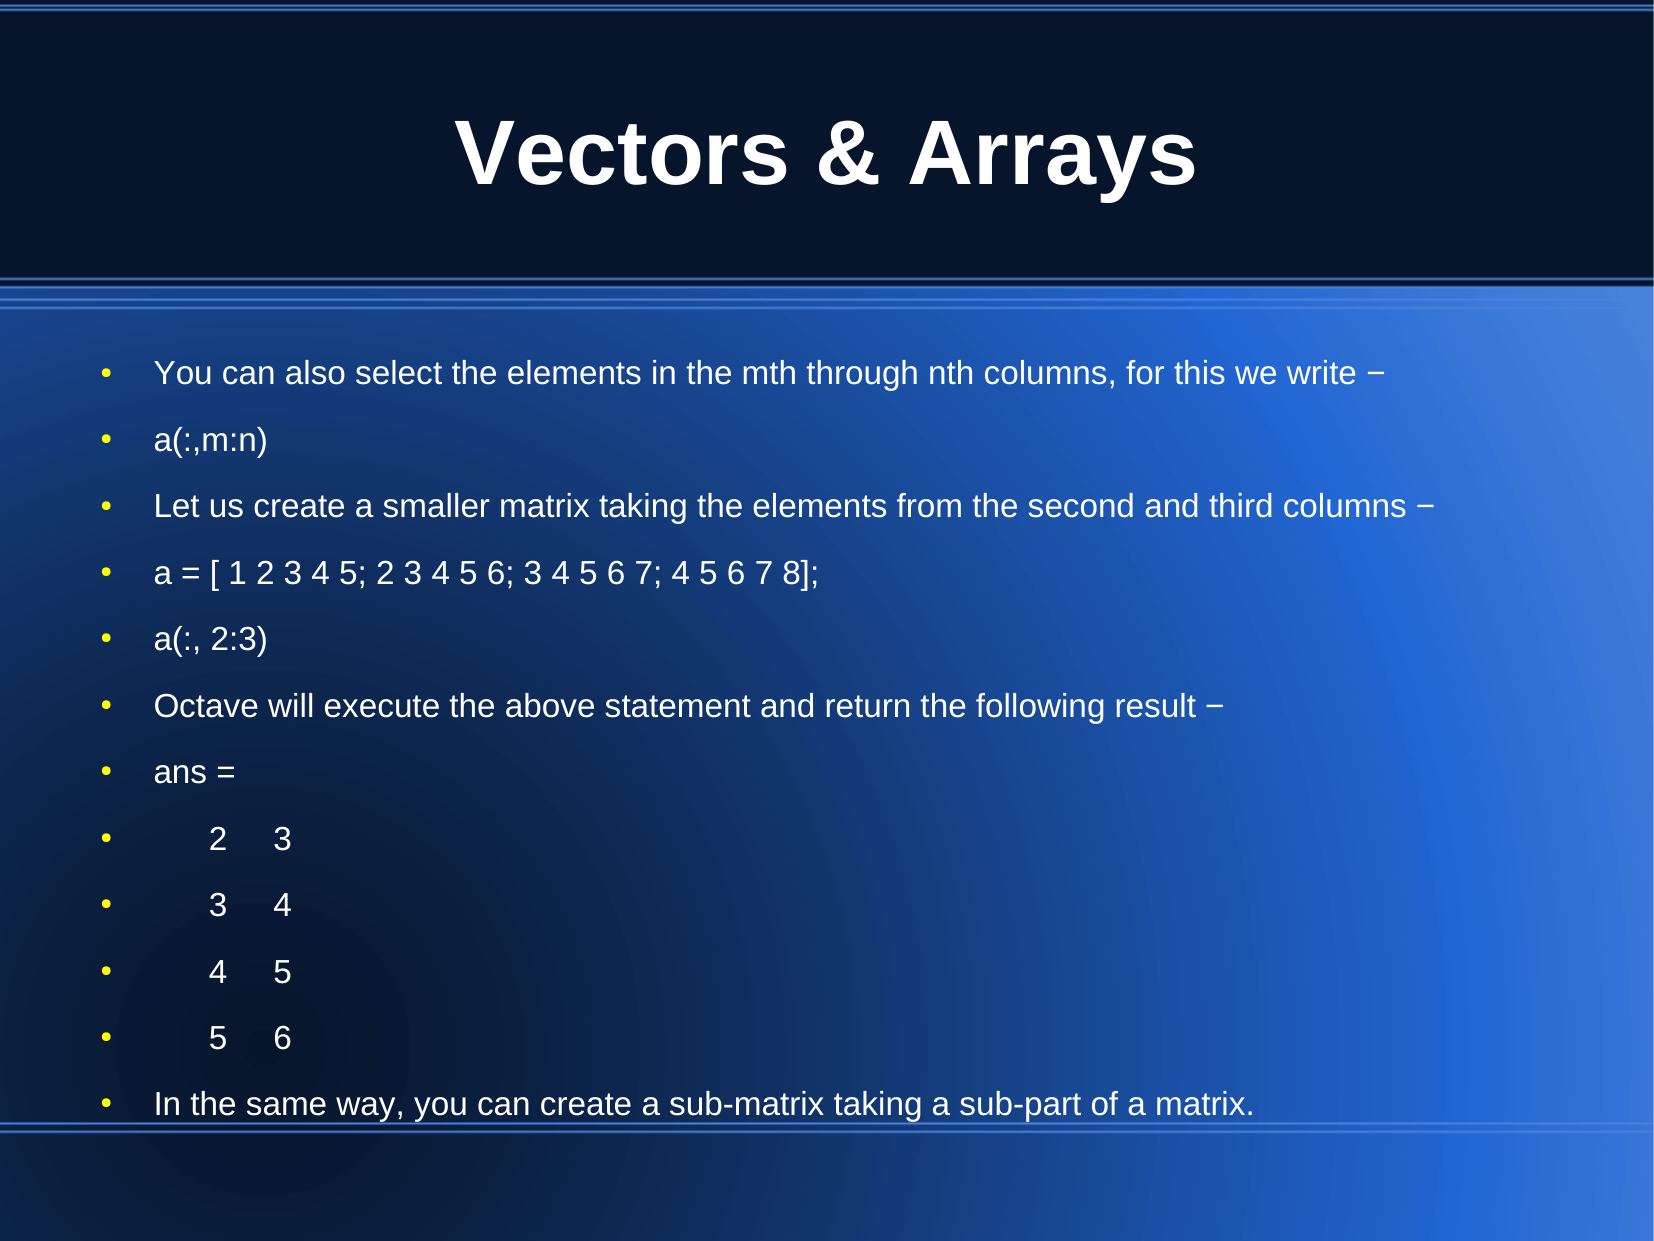

# Vectors & Arrays
You can also select the elements in the mth through nth columns, for this we write −
a(:,m:n)
Let us create a smaller matrix taking the elements from the second and third columns −
a = [ 1 2 3 4 5; 2 3 4 5 6; 3 4 5 6 7; 4 5 6 7 8];
a(:, 2:3)
Octave will execute the above statement and return the following result −
ans =
 2 3
 3 4
 4 5
 5 6
In the same way, you can create a sub-matrix taking a sub-part of a matrix.